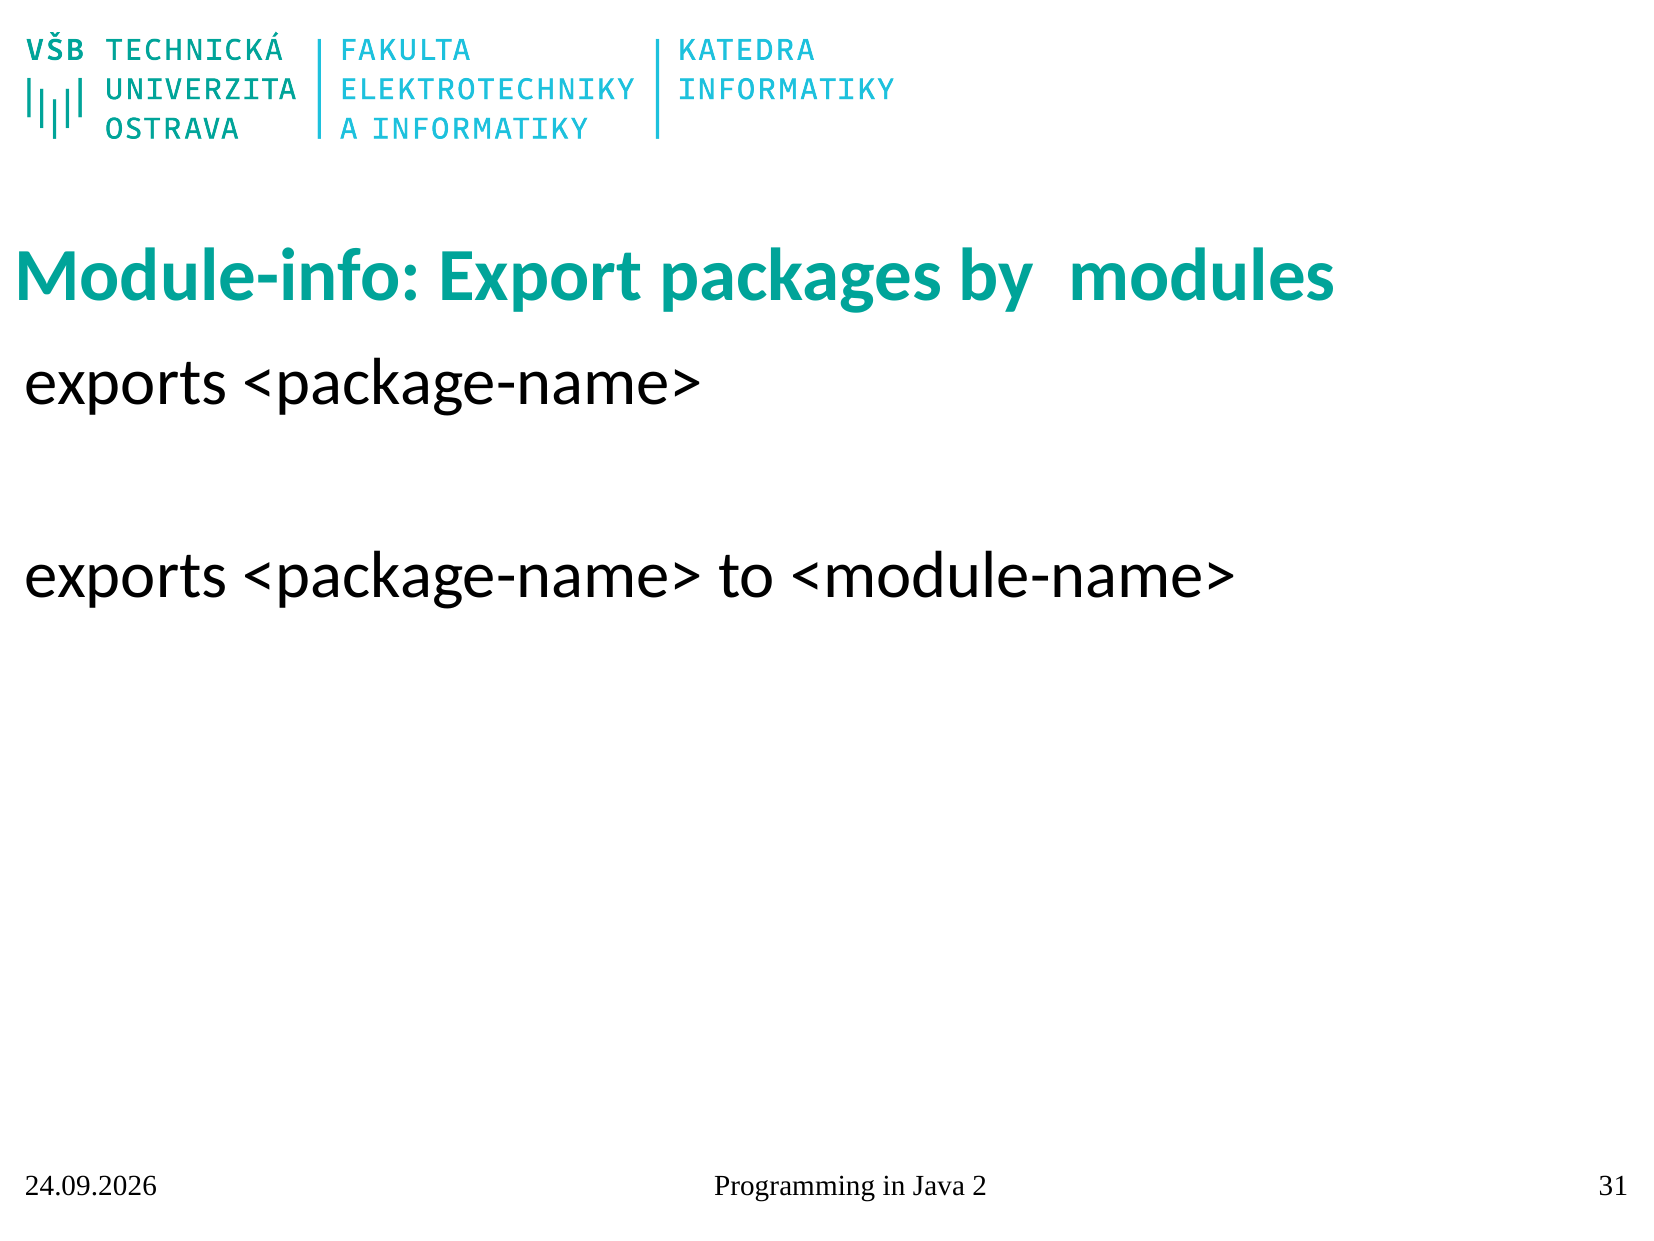

# Module-info: Export packages by modules
exports <package-name>
exports <package-name> to <module-name>
Programming in Java 2
31